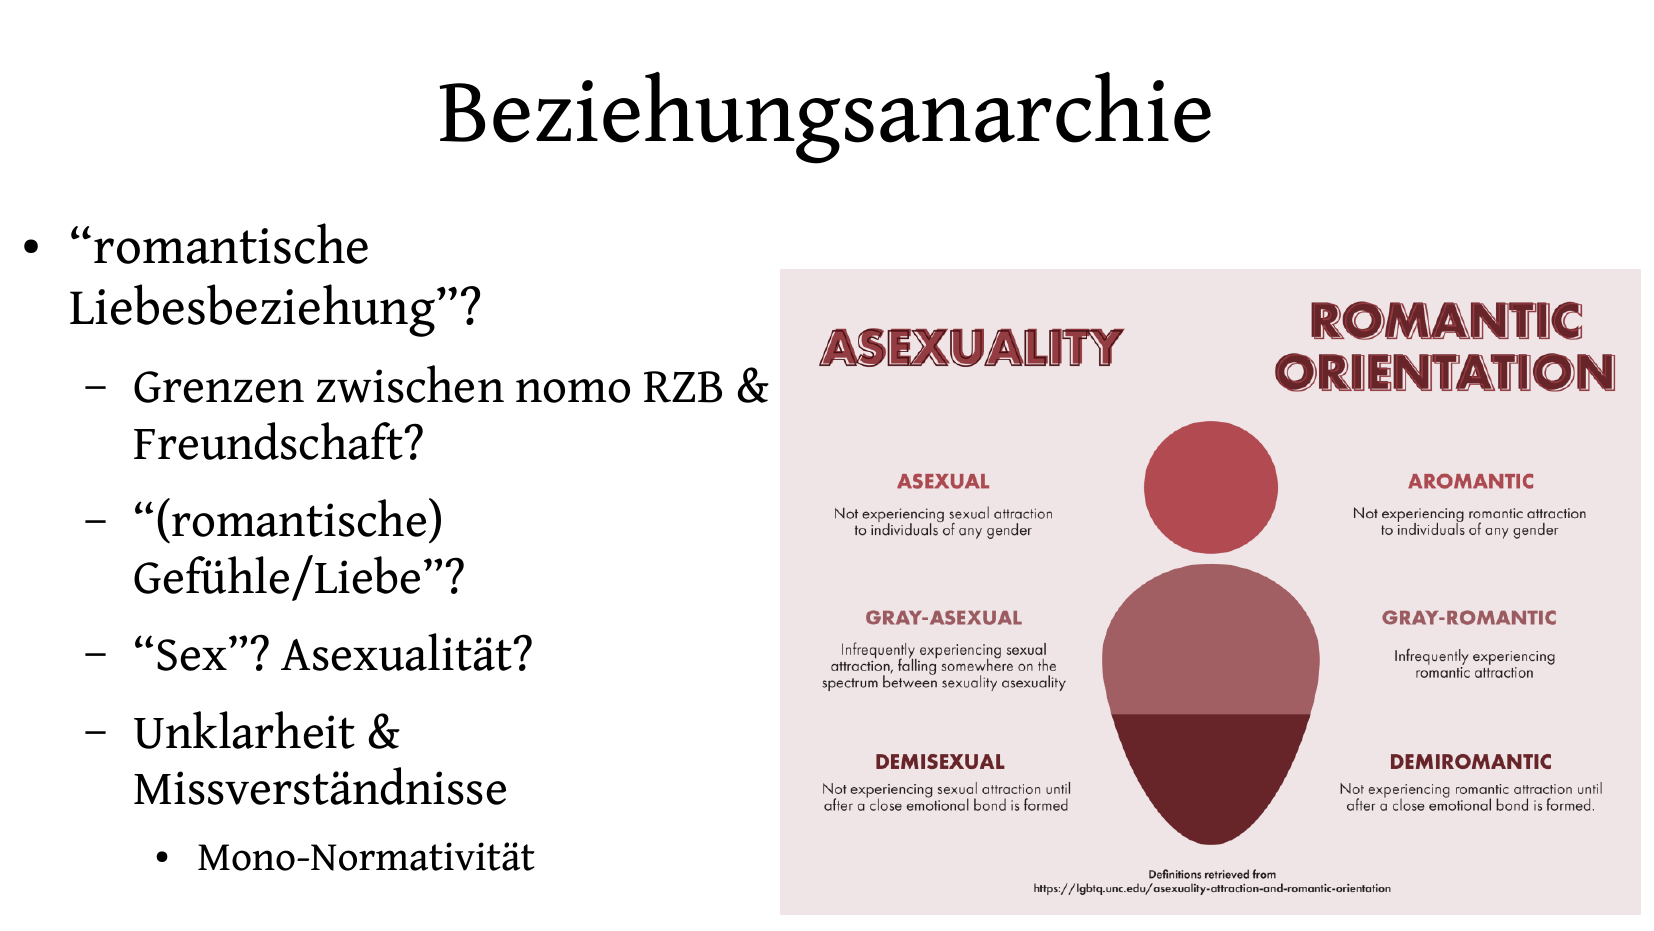

# Beziehungsanarchie
“romantische Liebesbeziehung”?
Grenzen zwischen nomo RZB & Freundschaft?
“(romantische) Gefühle/Liebe”?
“Sex”? Asexualität?
Unklarheit & Missverständnisse
Mono-Normativität